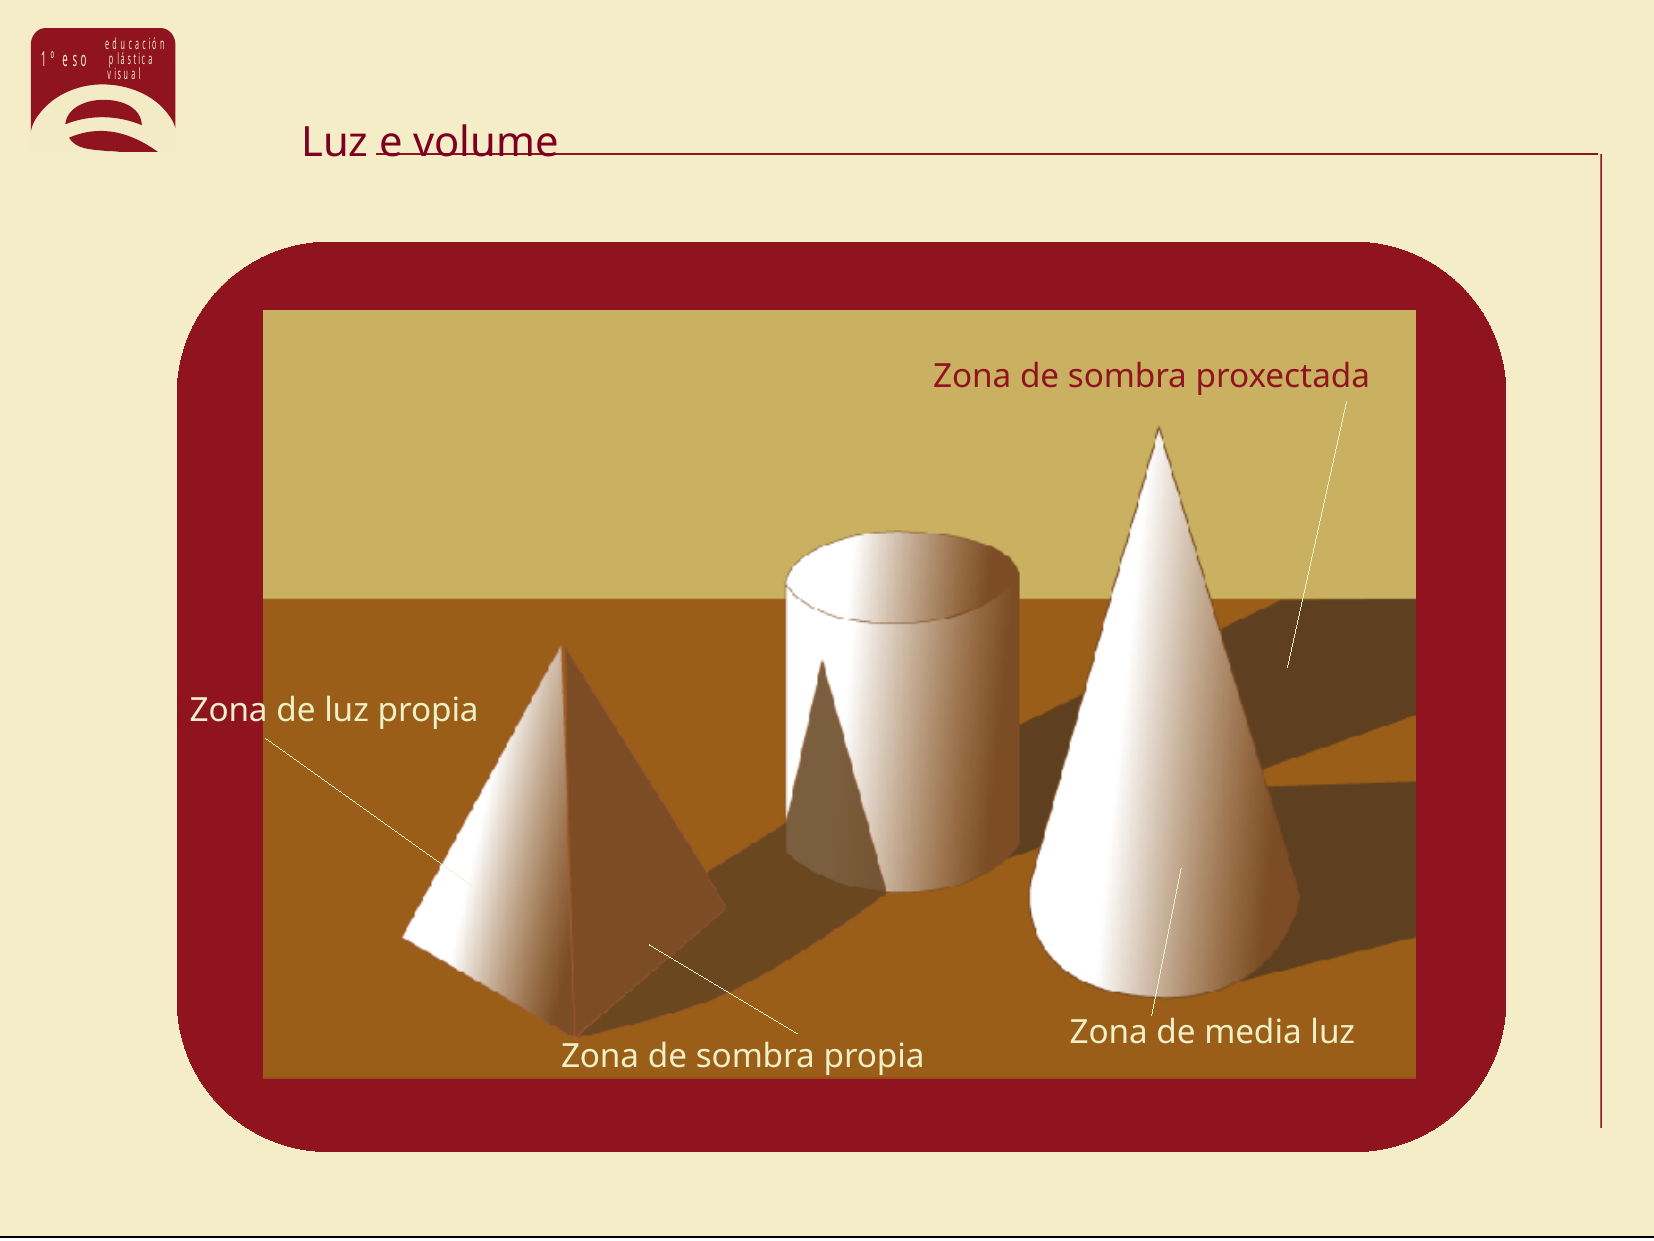

Luz e volume
#
Zona de sombra proxectada
Zona de luz propia
Zona de media luz
Zona de sombra propia